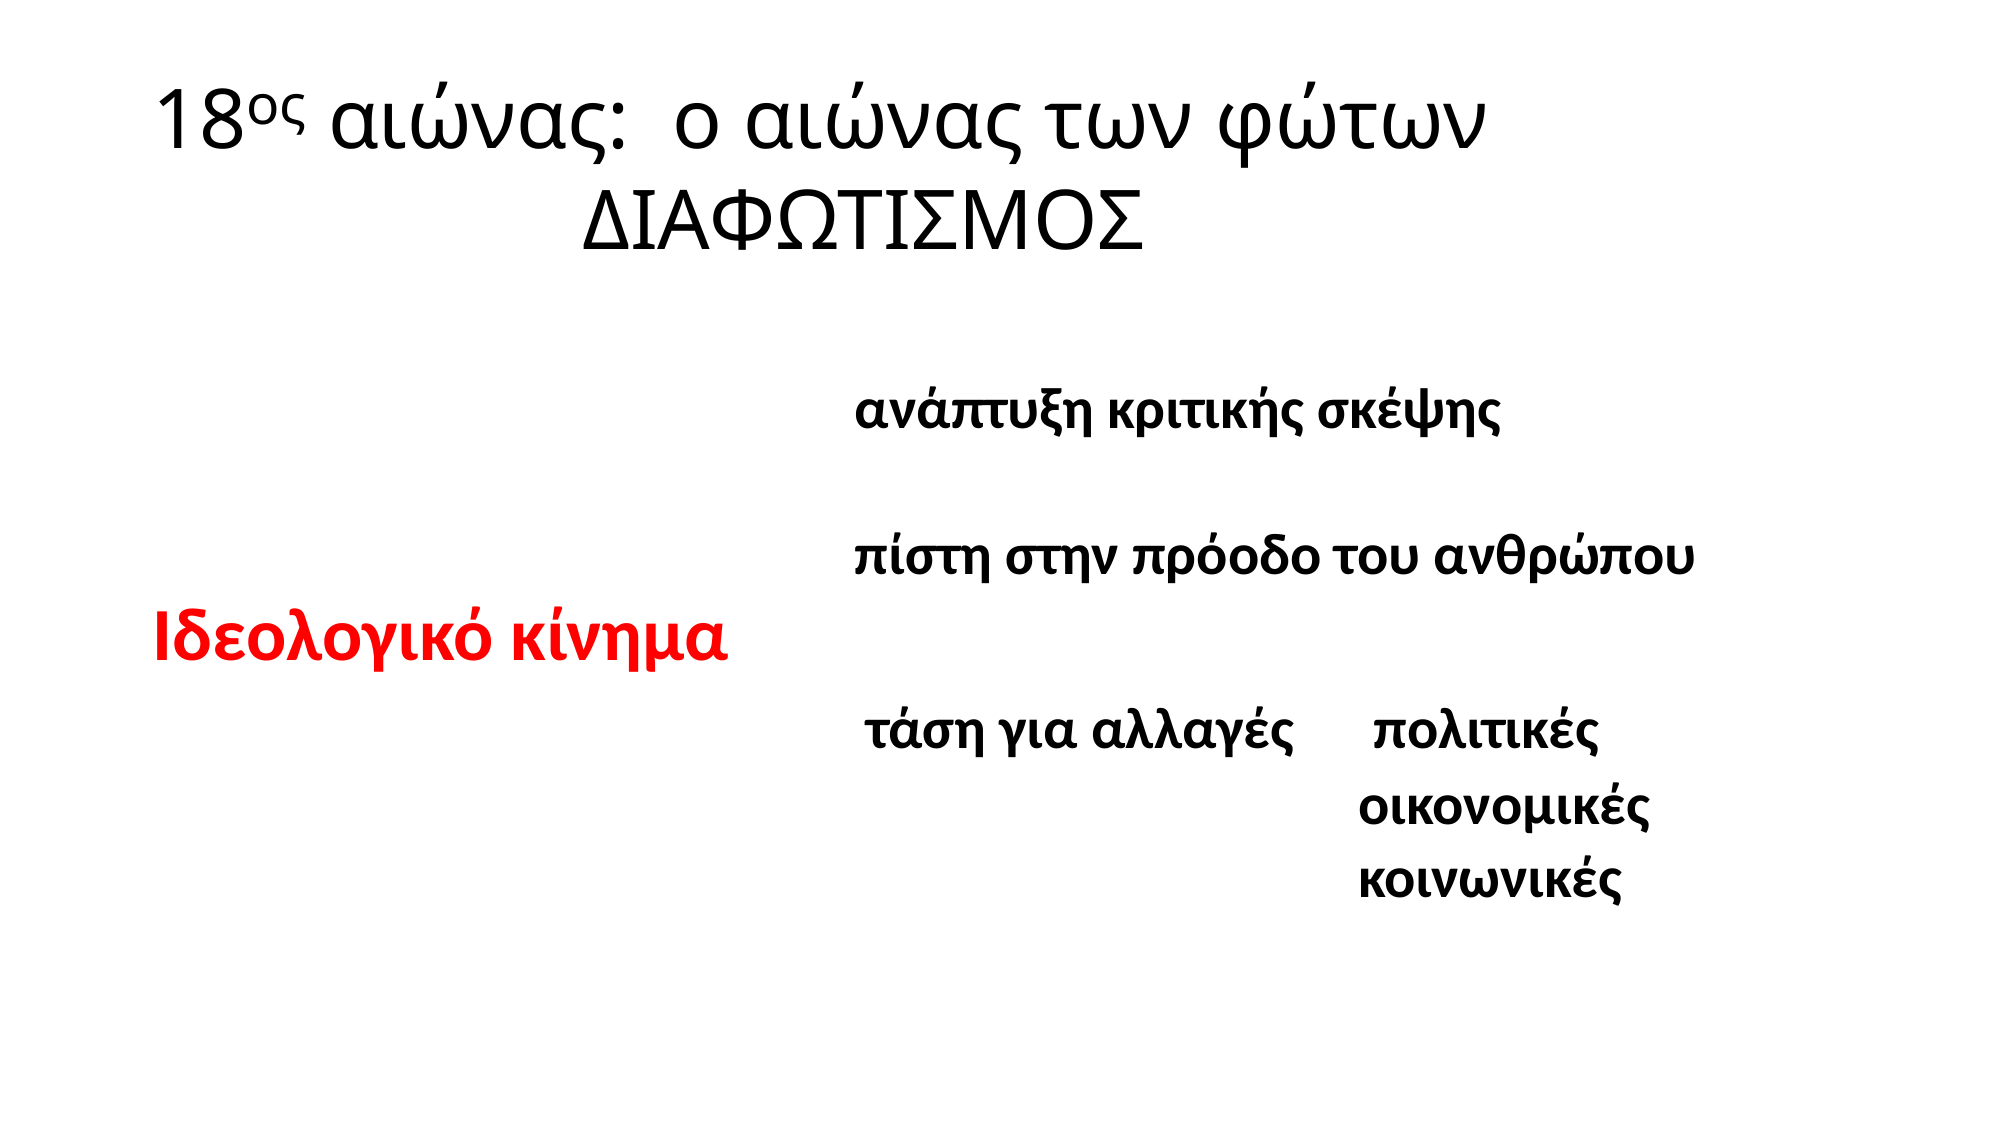

# 18ος αιώνας: ο αιώνας των φώτων ΔΙΑΦΩΤΙΣΜΟΣ
 ανάπτυξη κριτικής σκέψης
 πίστη στην πρόοδο του ανθρώπου
Ιδεολογικό κίνημα
 τάση για αλλαγές πολιτικές
 οικονομικές
 κοινωνικές